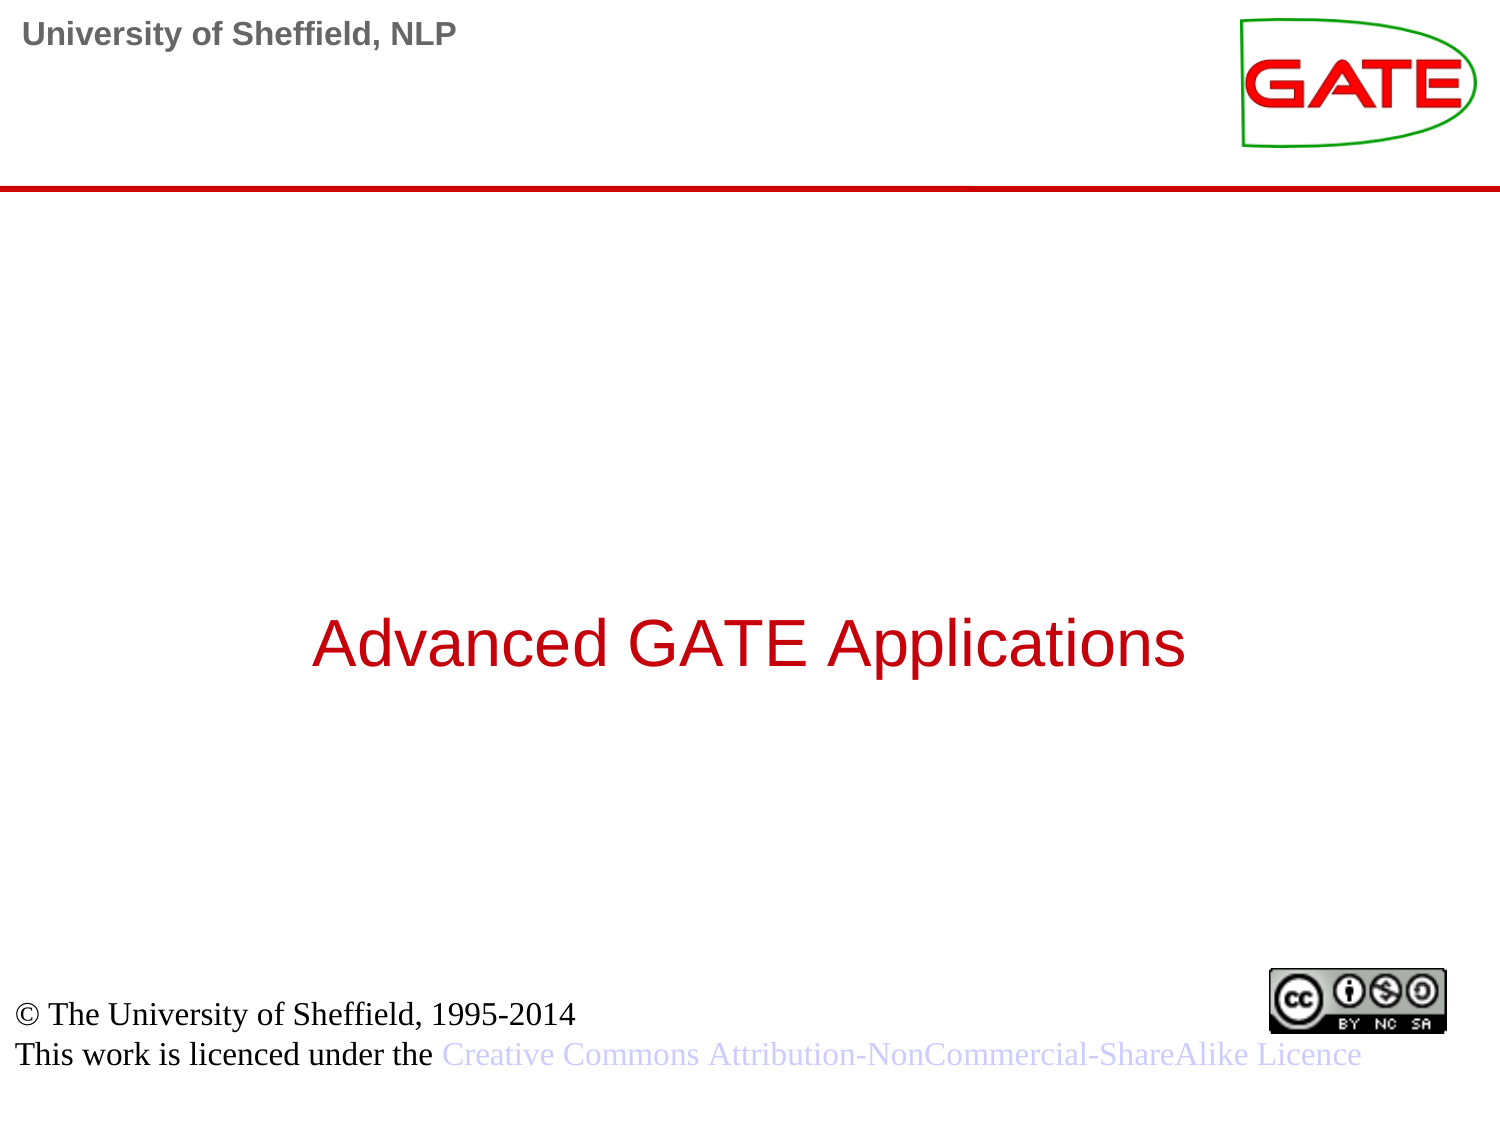

# Advanced GATE Applications
© The University of Sheffield, 1995-2014
This work is licenced under the Creative Commons Attribution-NonCommercial-ShareAlike Licence